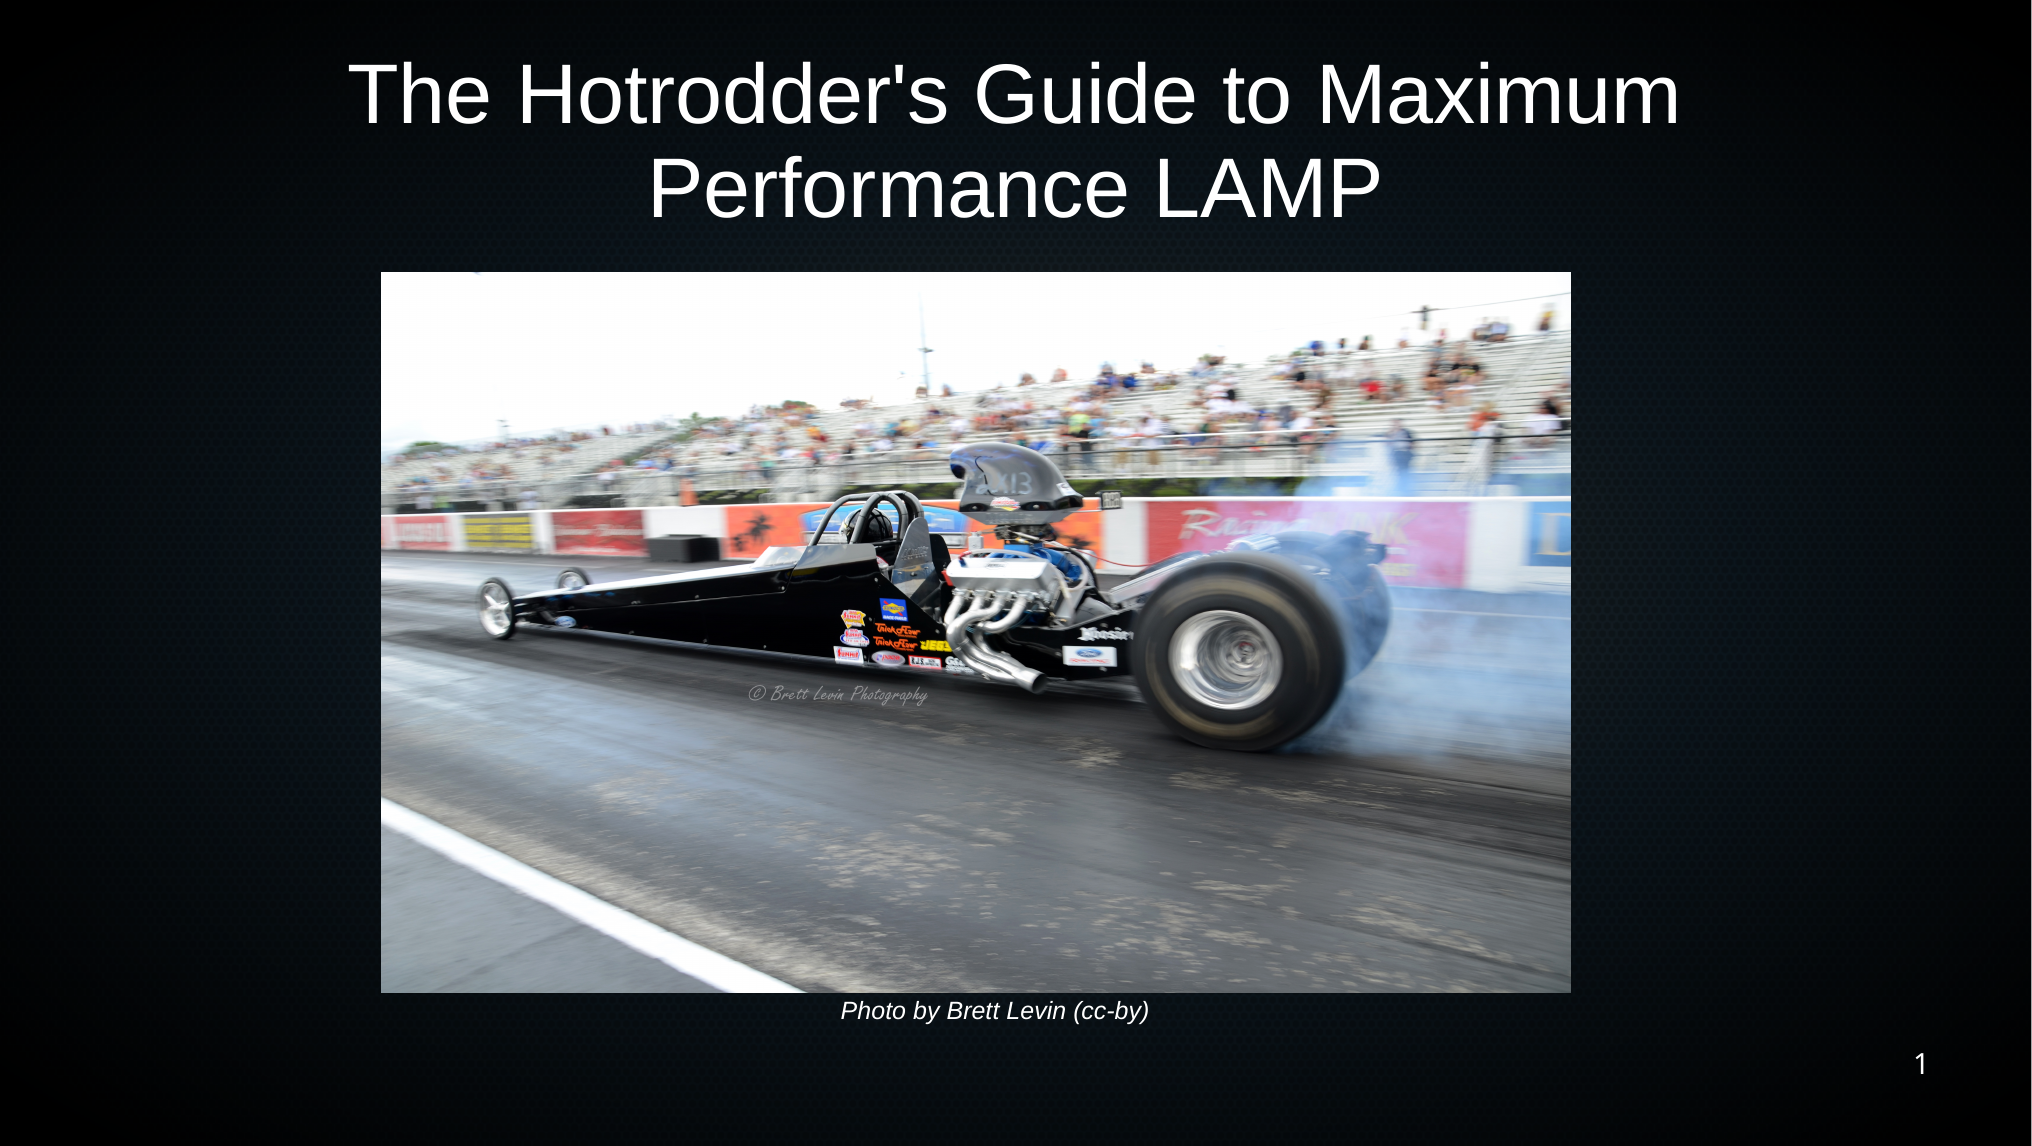

# The Hotrodder's Guide to Maximum Performance LAMP
Photo by Brett Levin (cc-by)
1